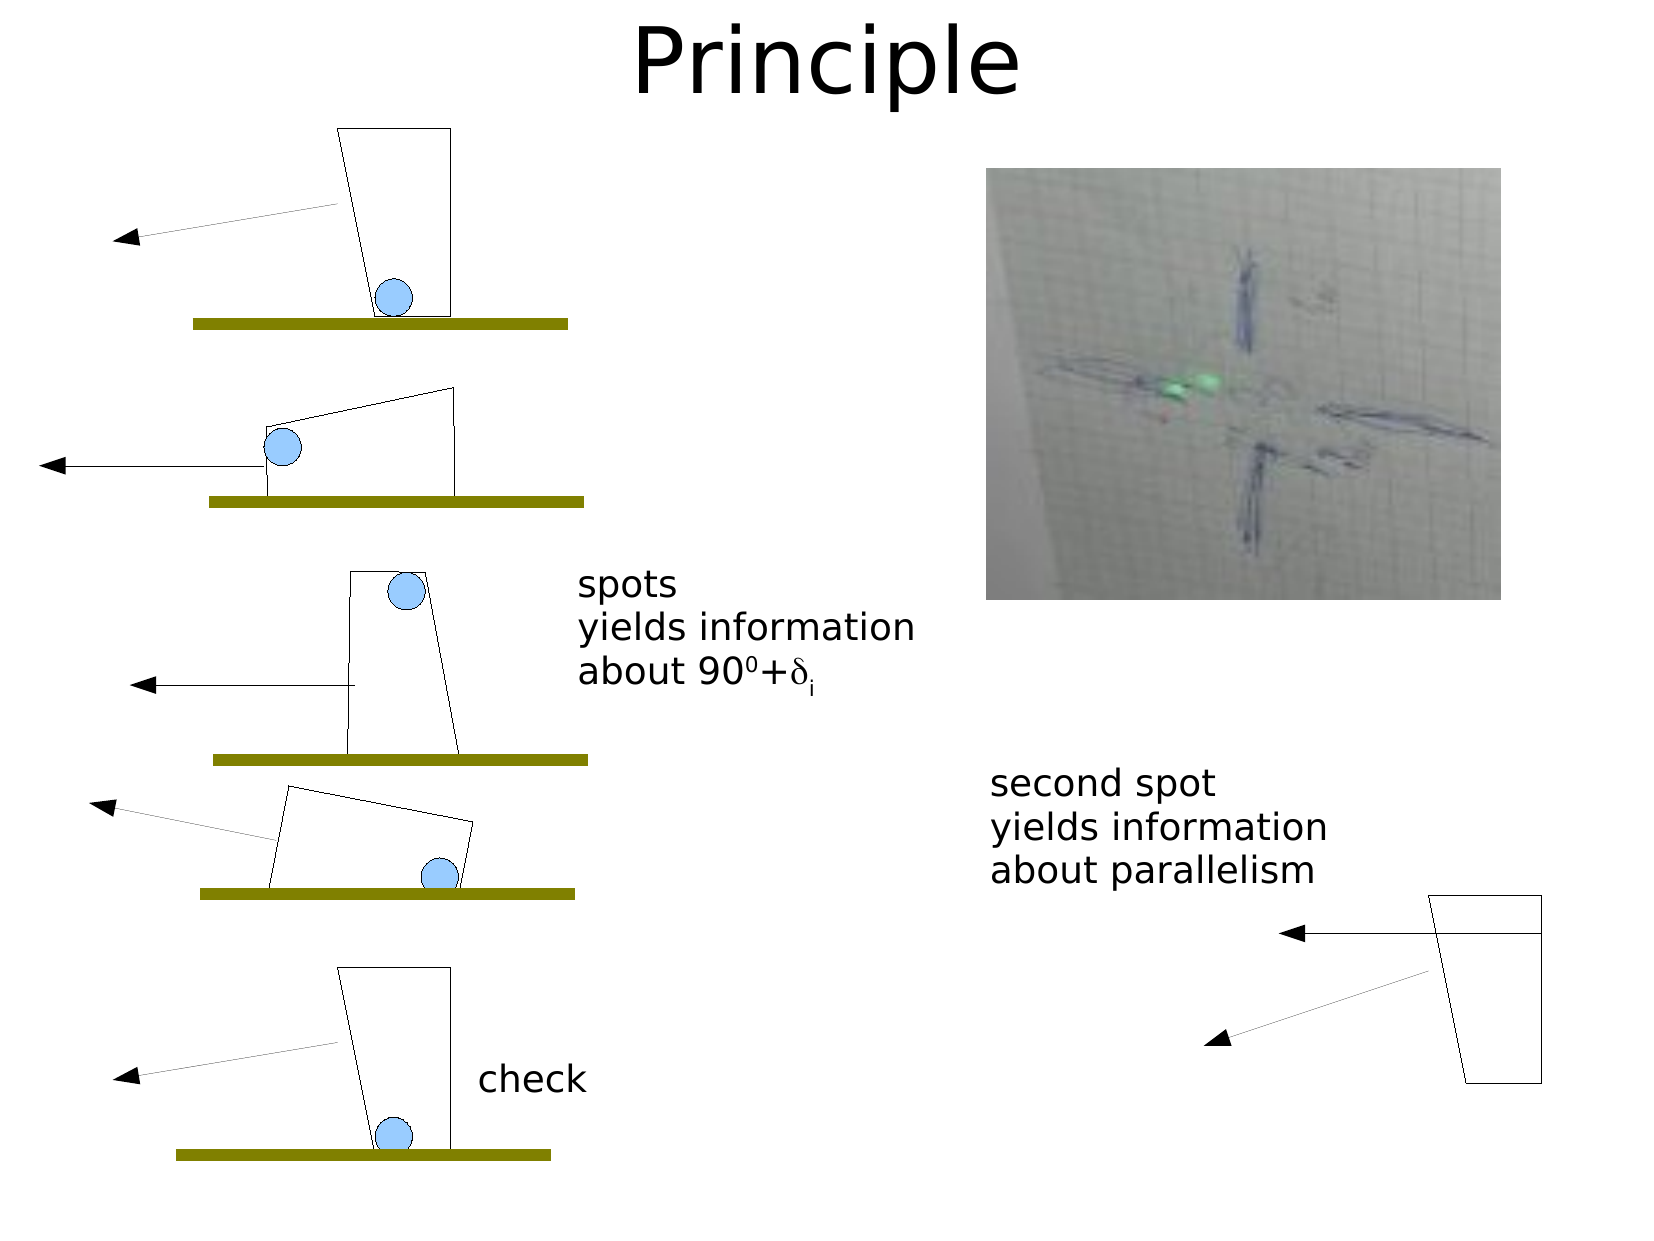

# Principle
spots
yields information
about 900+di
second spot
yields information
about parallelism
check